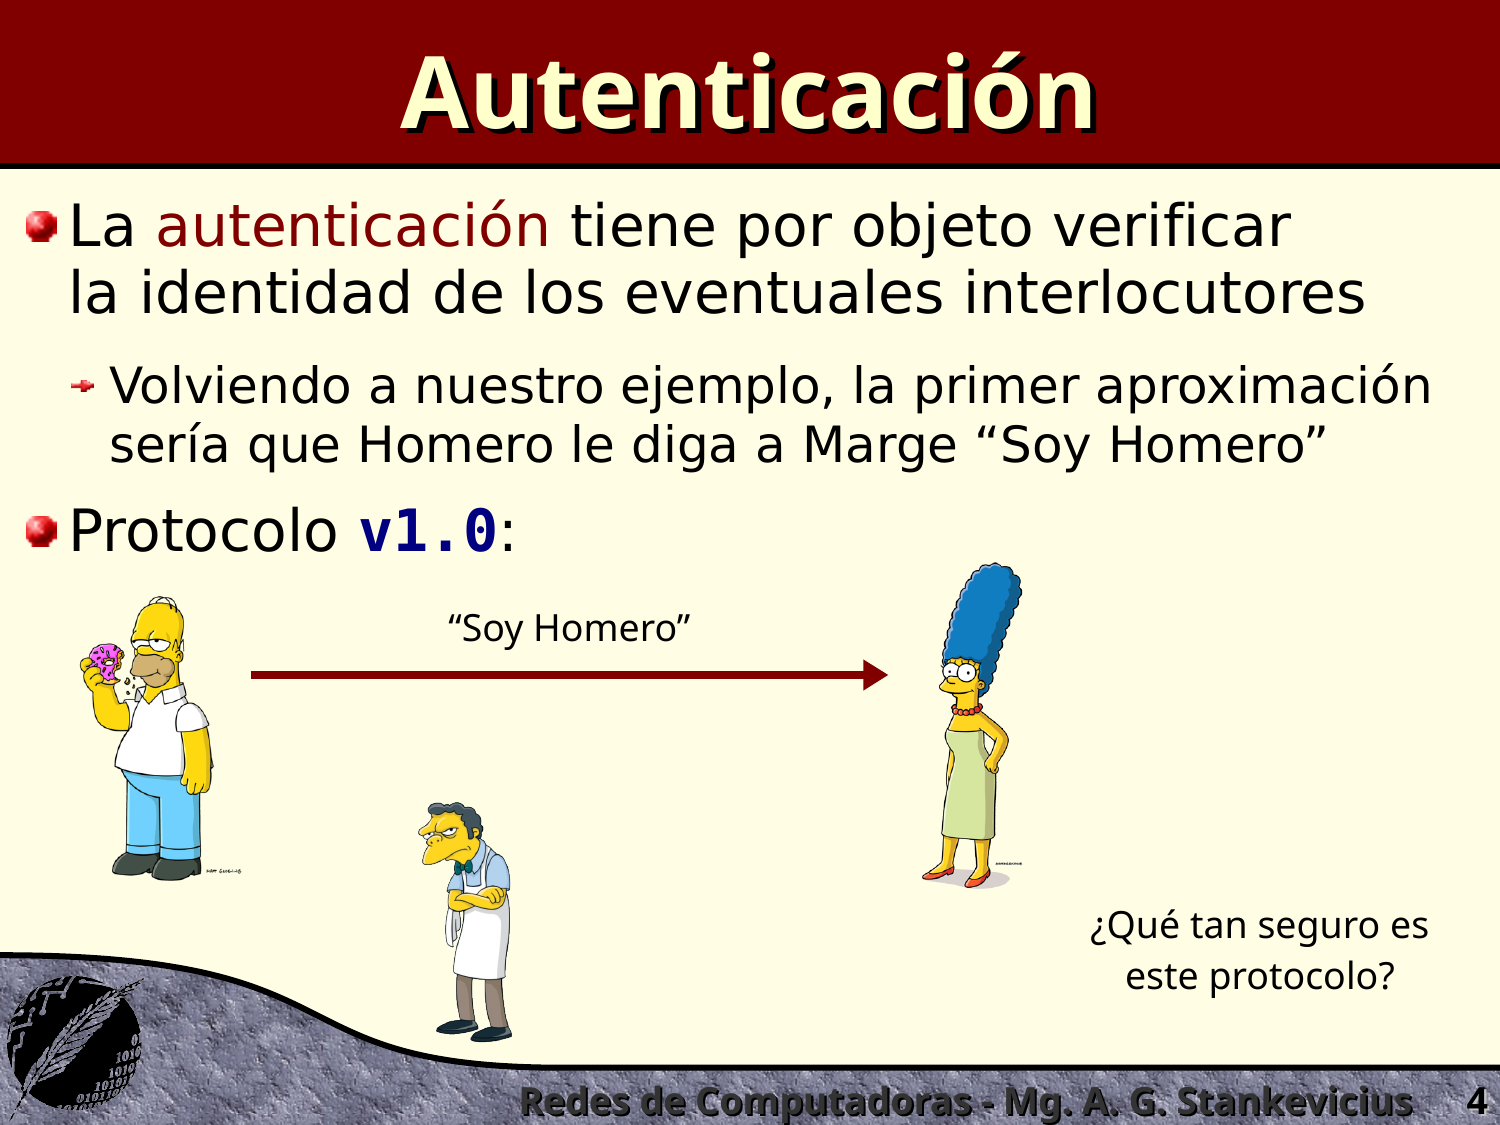

# Autenticación
La autenticación tiene por objeto verificar
la identidad de los eventuales interlocutores
Volviendo a nuestro ejemplo, la primer aproximación sería que Homero le diga a Marge “Soy Homero”
Protocolo v1.0:
“Soy Homero”
¿Qué tan seguro es
este protocolo?
4